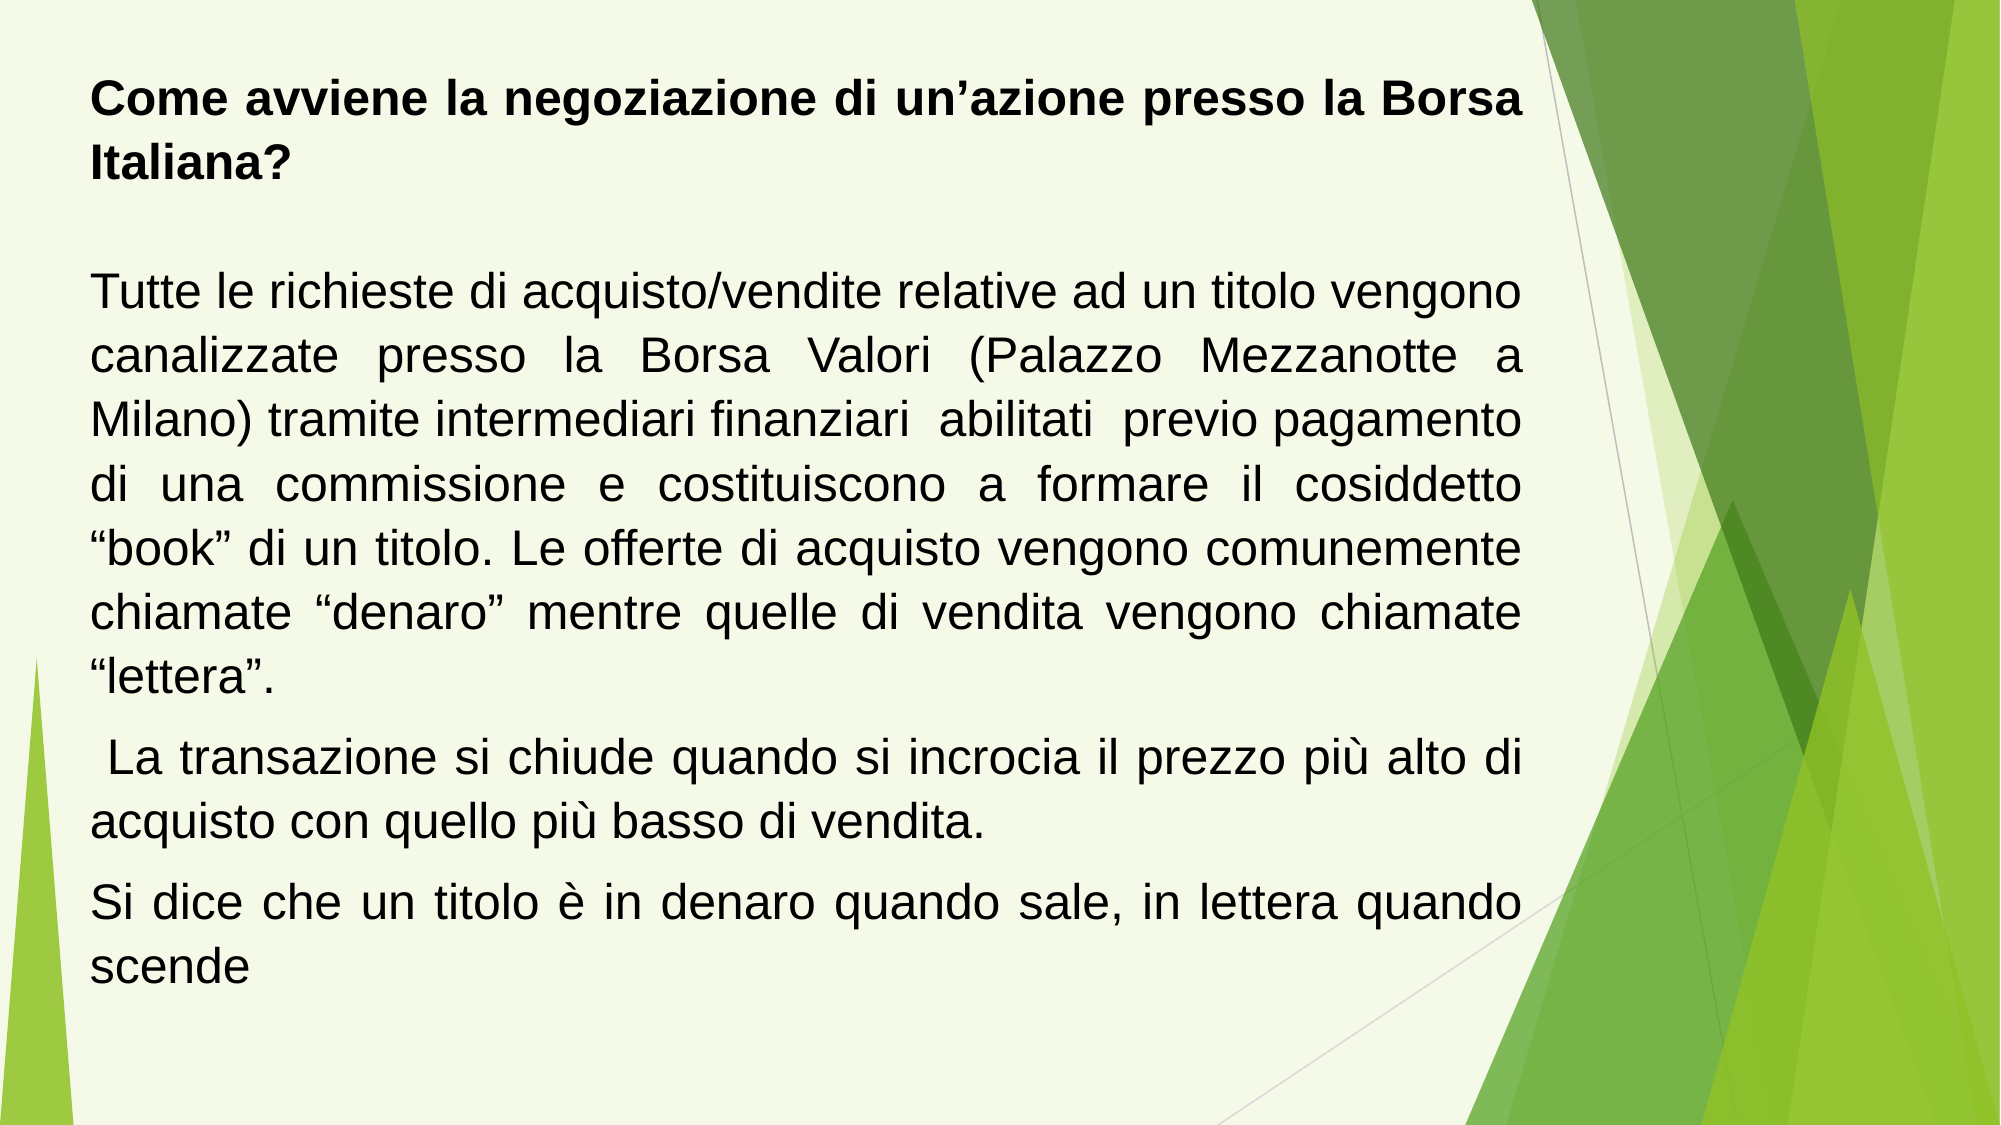

Come avviene la negoziazione di un’azione presso la Borsa Italiana?
Tutte le richieste di acquisto/vendite relative ad un titolo vengono canalizzate presso la Borsa Valori (Palazzo Mezzanotte a Milano) tramite intermediari finanziari abilitati previo pagamento di una commissione e costituiscono a formare il cosiddetto “book” di un titolo. Le offerte di acquisto vengono comunemente chiamate “denaro” mentre quelle di vendita vengono chiamate “lettera”.
 La transazione si chiude quando si incrocia il prezzo più alto di acquisto con quello più basso di vendita.
Si dice che un titolo è in denaro quando sale, in lettera quando scende